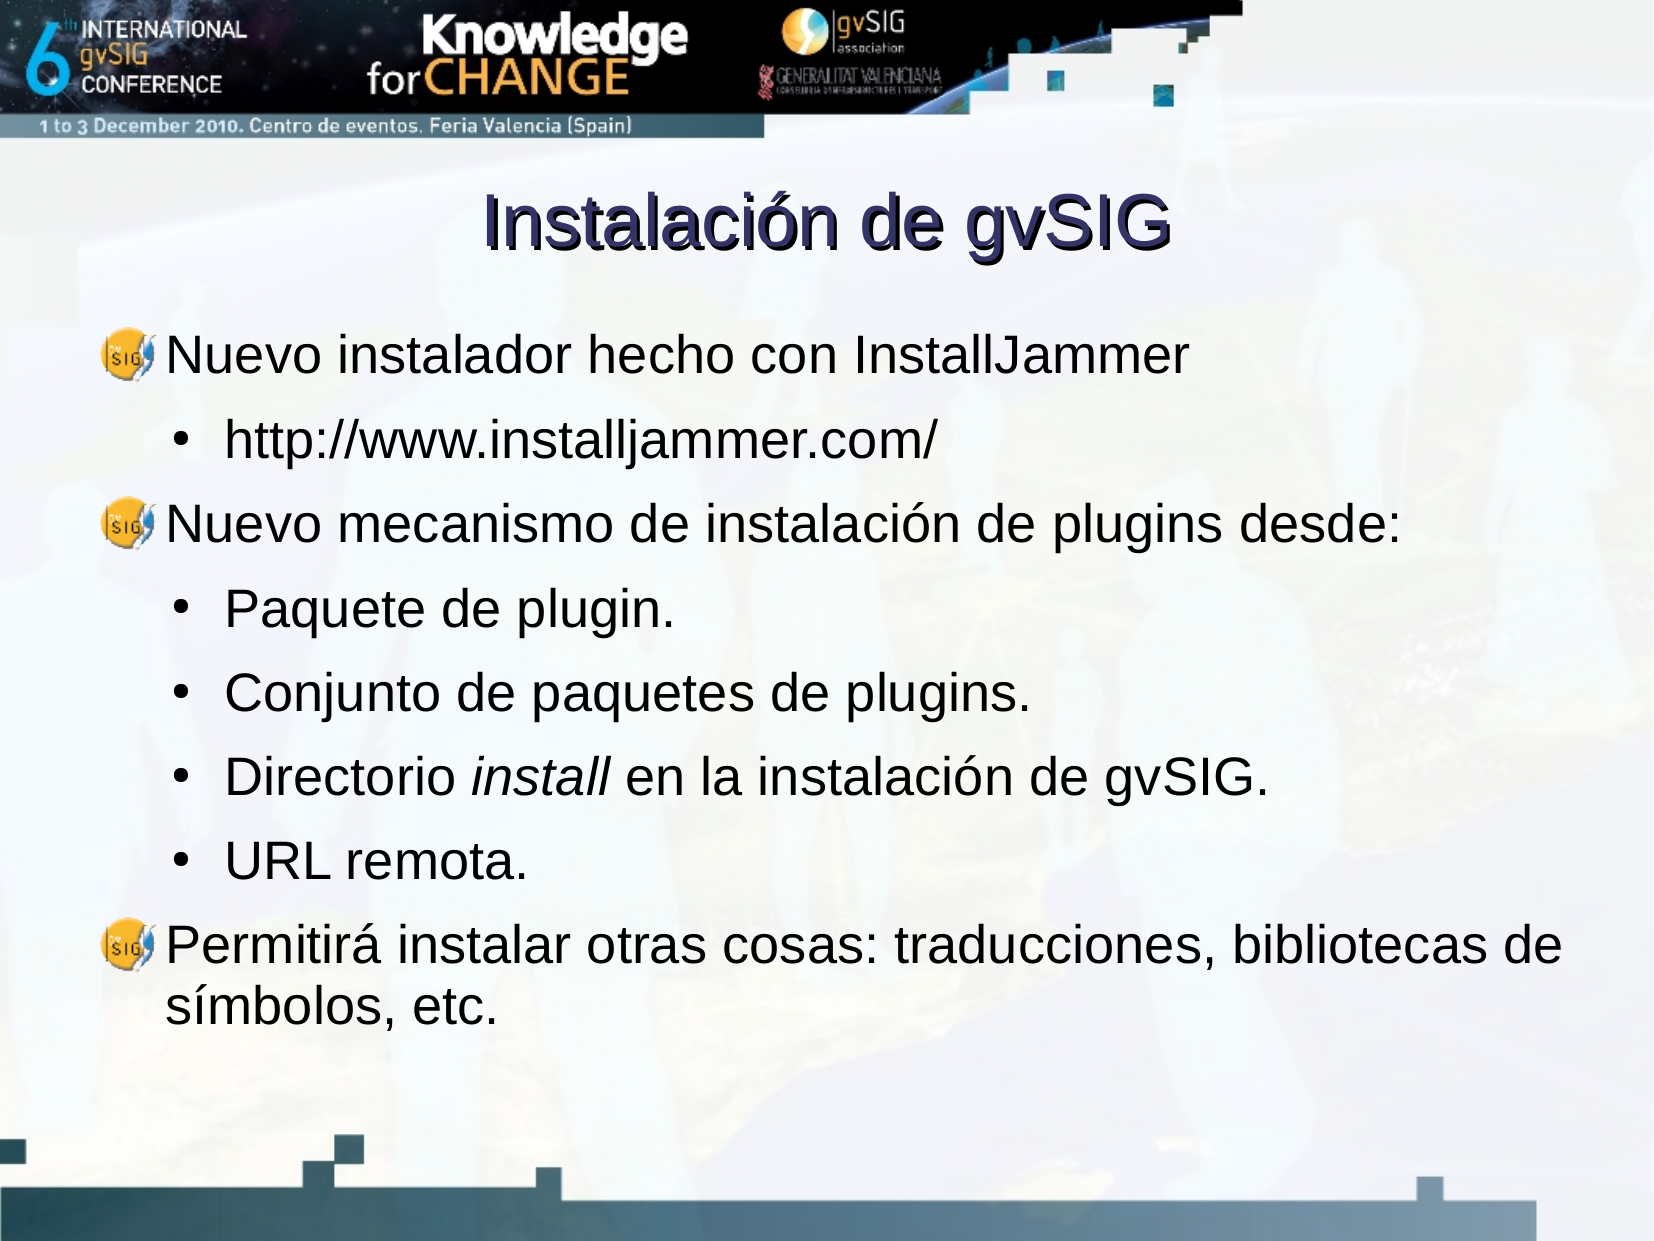

# Instalación de gvSIG
Nuevo instalador hecho con InstallJammer
http://www.installjammer.com/
Nuevo mecanismo de instalación de plugins desde:
Paquete de plugin.
Conjunto de paquetes de plugins.
Directorio install en la instalación de gvSIG.
URL remota.
Permitirá instalar otras cosas: traducciones, bibliotecas de símbolos, etc.